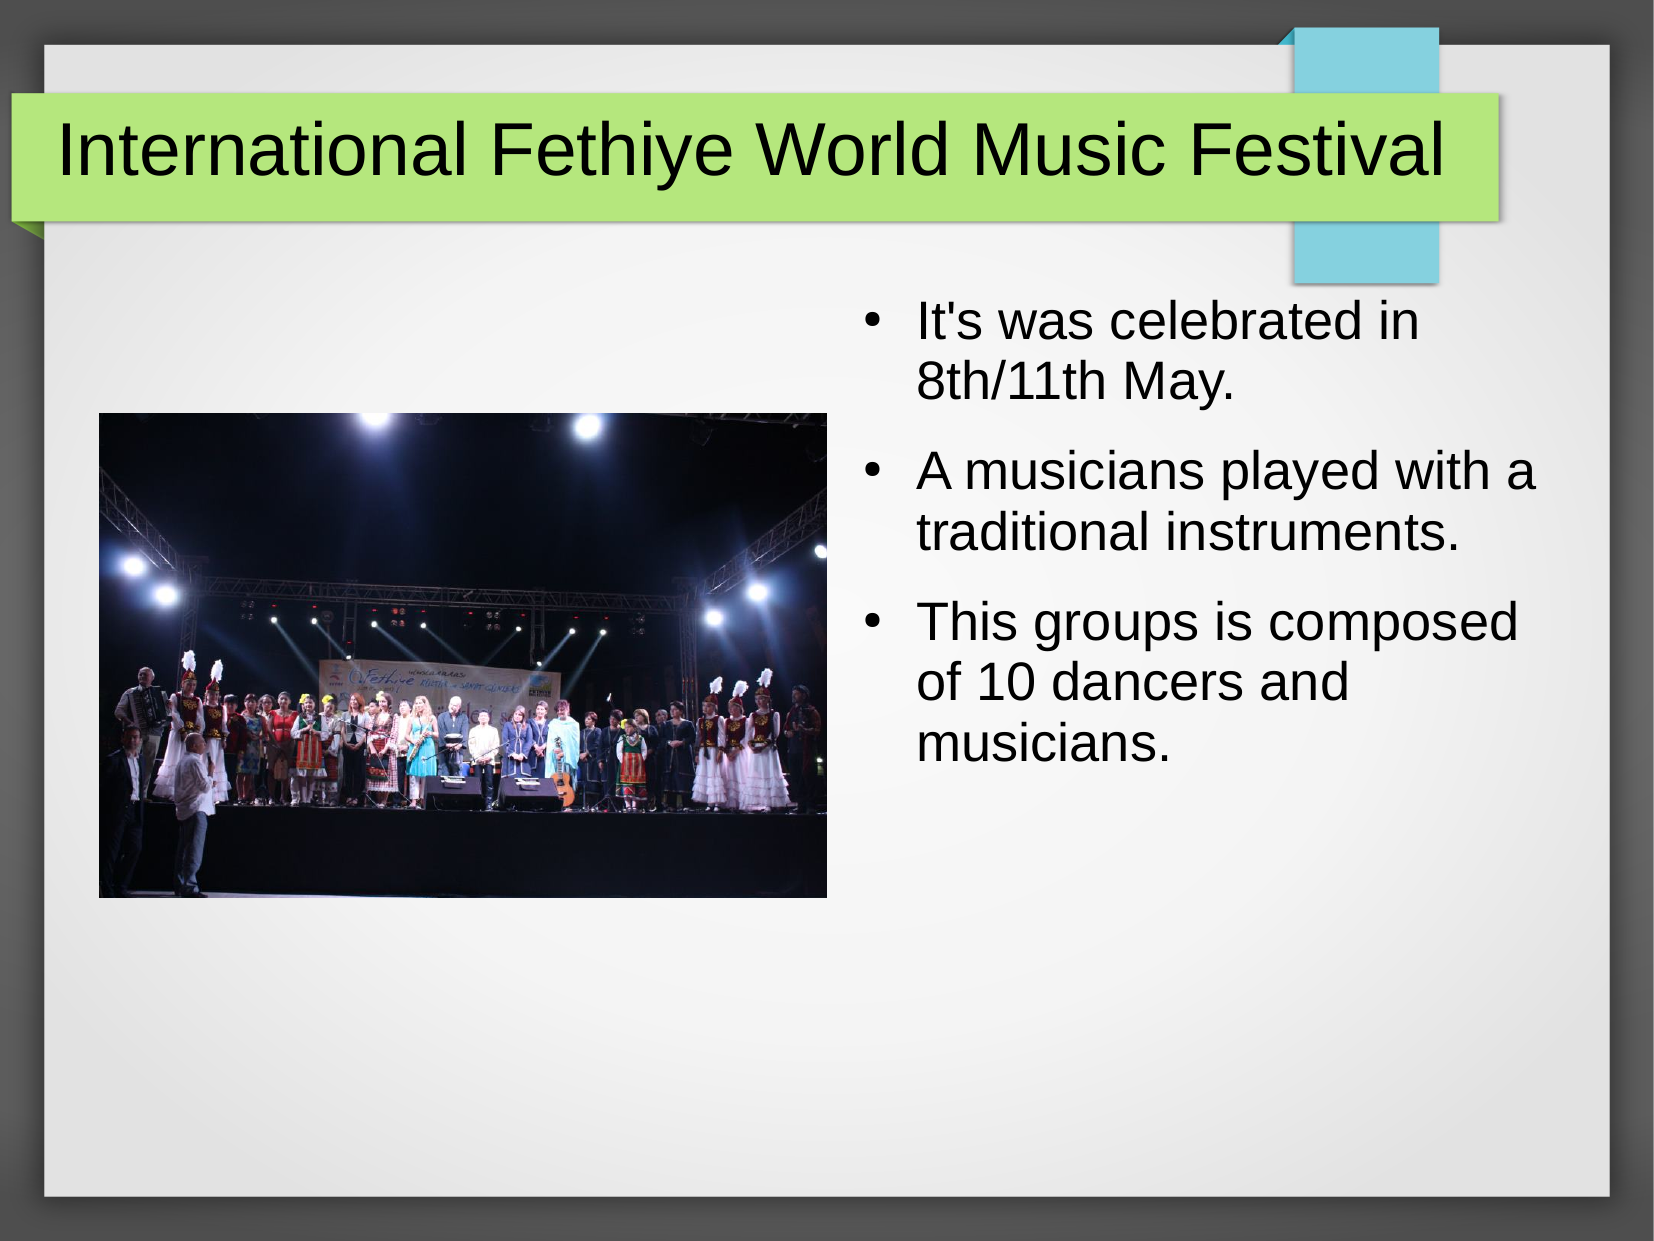

# International Fethiye World Music Festival
It's was celebrated in 8th/11th May.
A musicians played with a traditional instruments.
This groups is composed of 10 dancers and musicians.